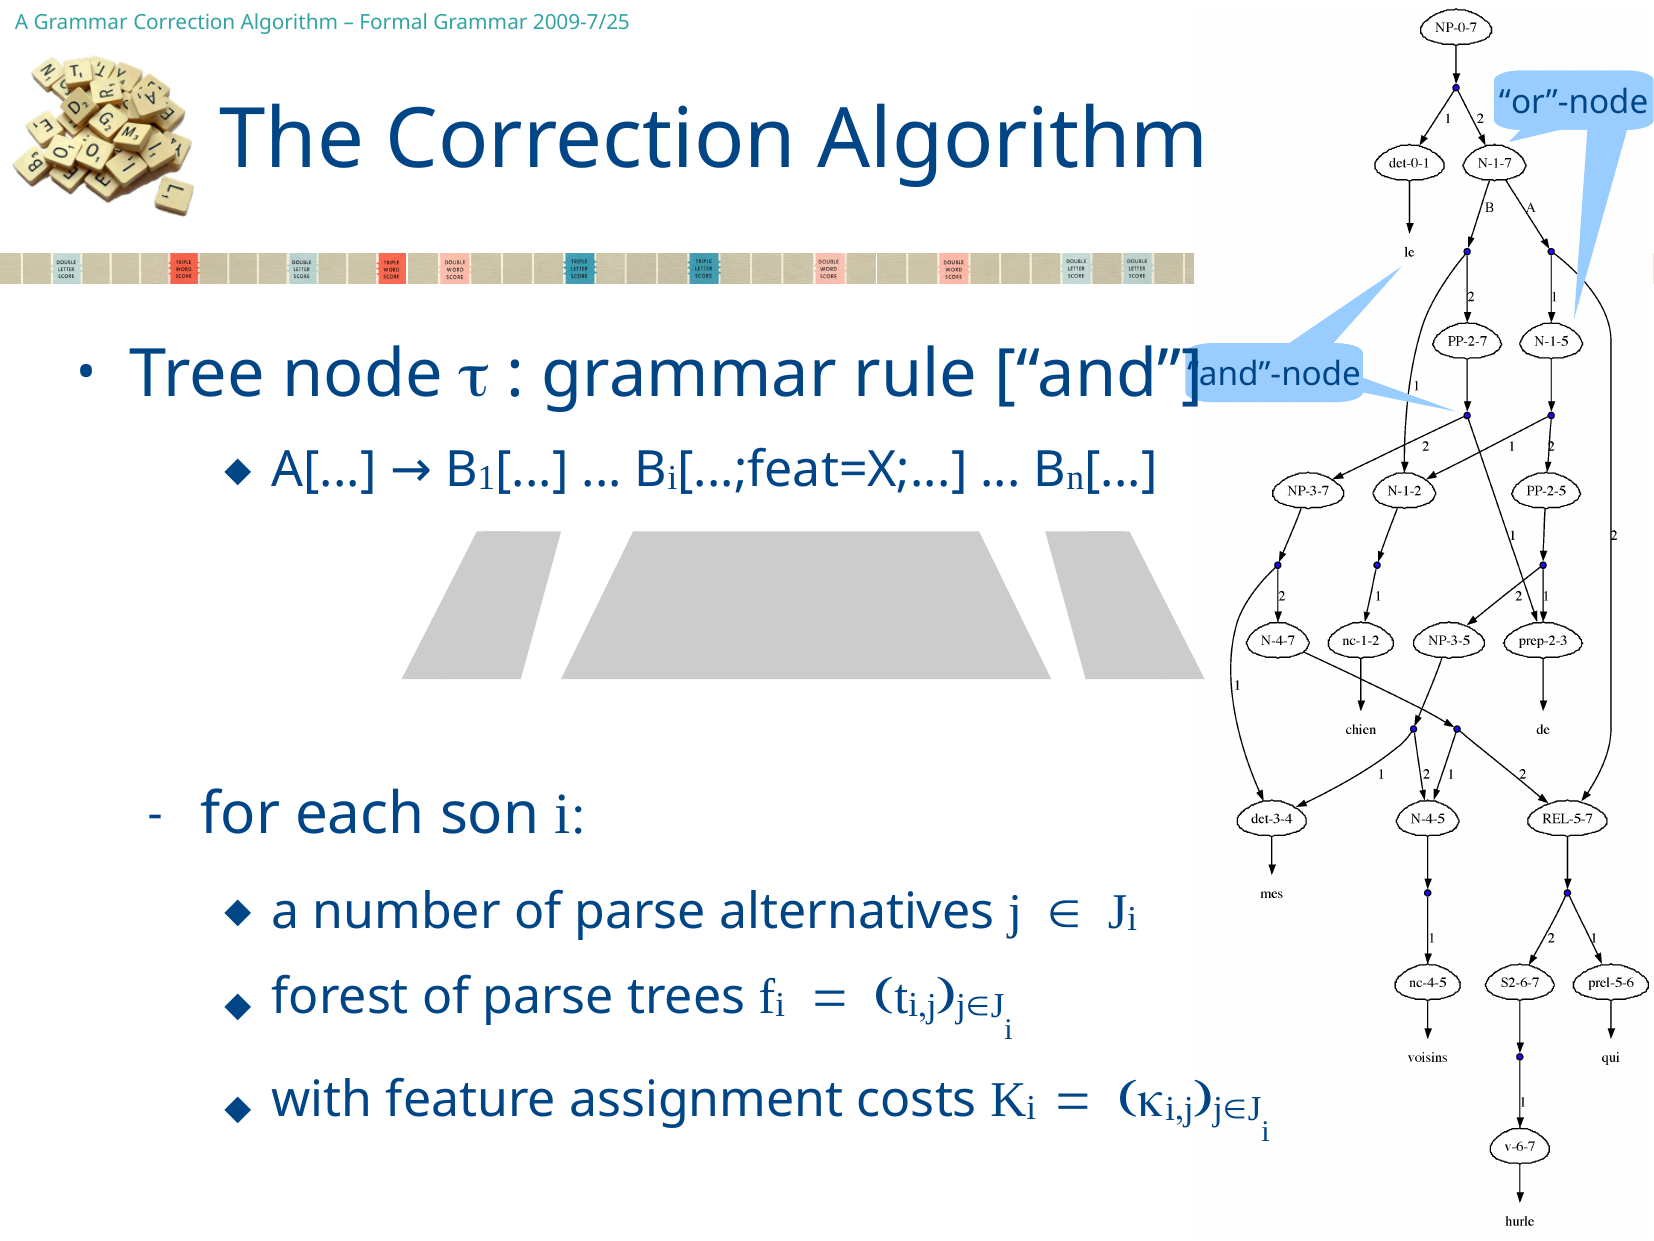

25
# The Correction Algorithm
“or”-node
“or”-node
Tree node t : grammar rule [“and”]
A[...] → B1[...] ... Bi[...;feat=X;...] ... Bn[...]
for each son i:
a number of parse alternatives j ∈ Ji
forest of parse trees fi = (ti,j)j∈Ji
with feature assignment costs Ki = (κi,j)j∈Ji
“and”-node
“and”-node